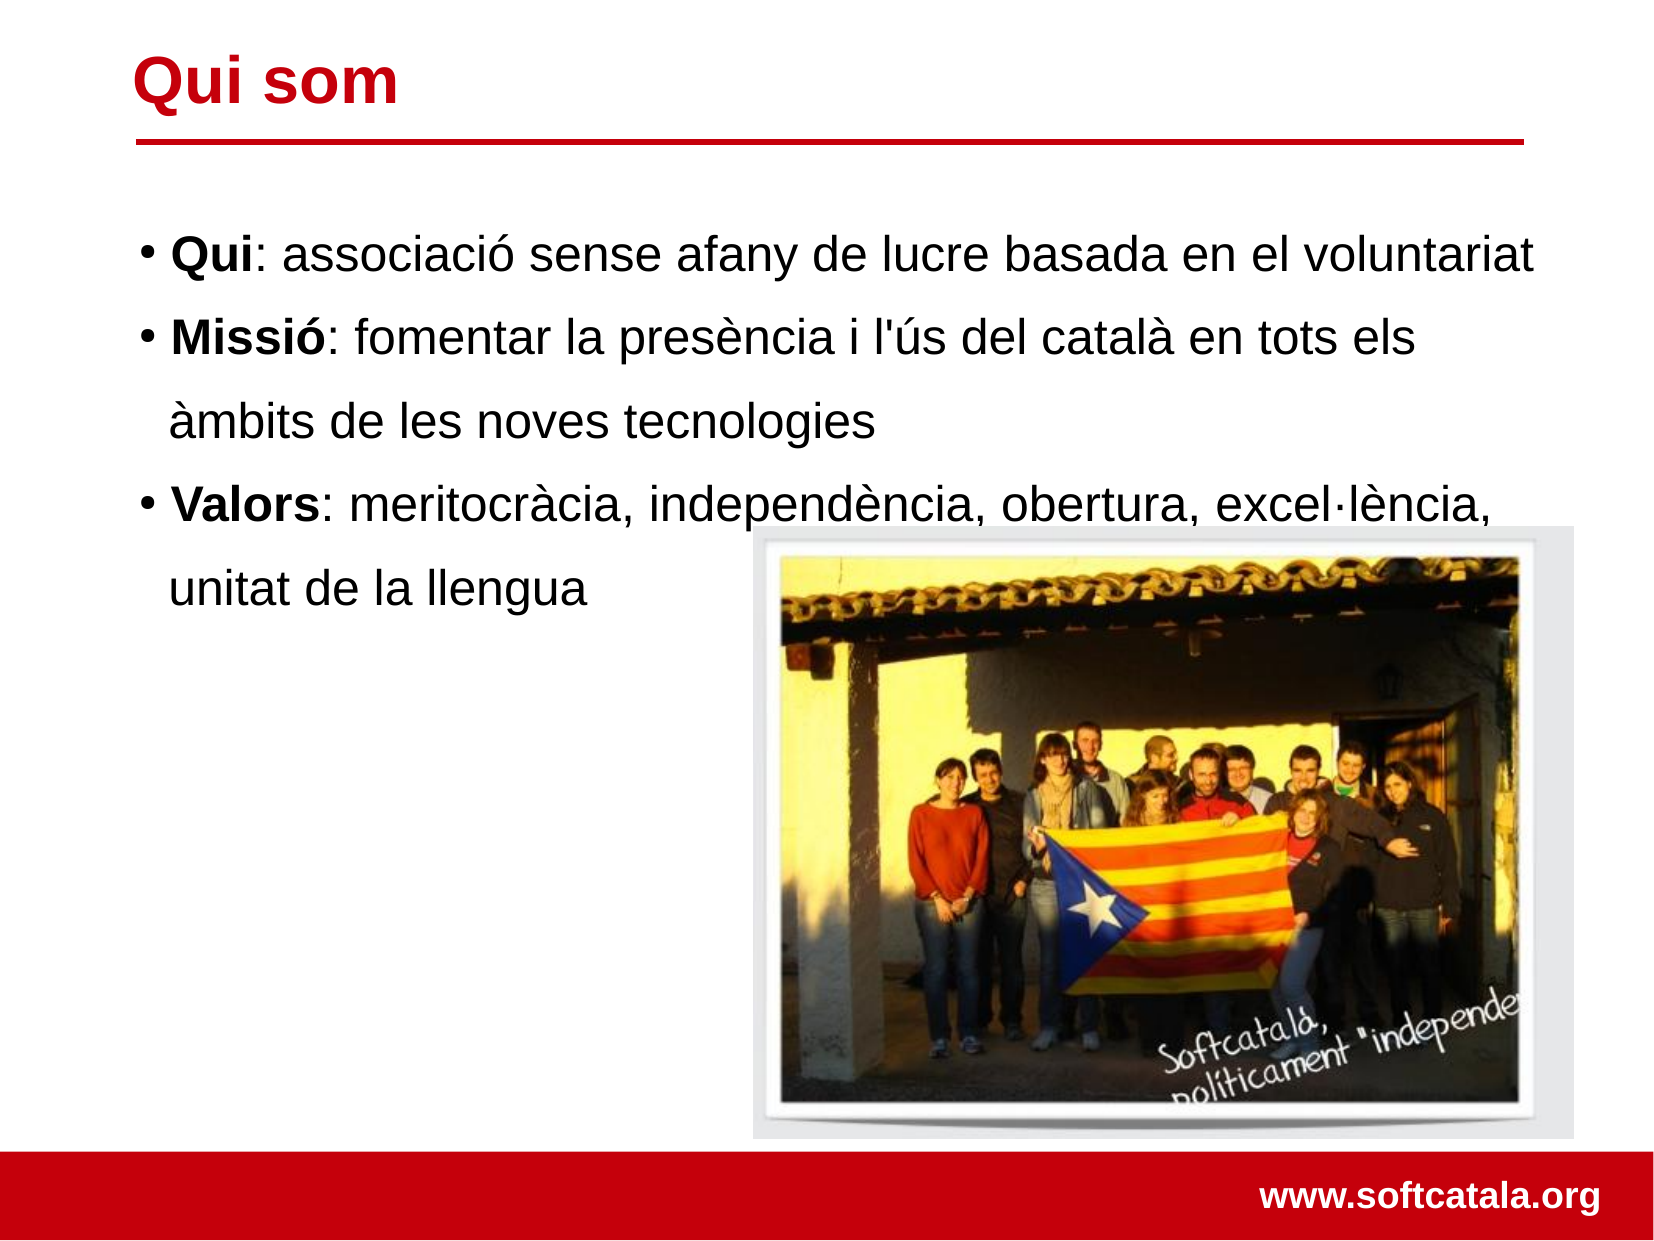

Qui som
 Qui: associació sense afany de lucre basada en el voluntariat
 Missió: fomentar la presència i l'ús del català en tots els àmbits de les noves tecnologies
 Valors: meritocràcia, independència, obertura, excel·lència, unitat de la llengua
 www.softcatala.org